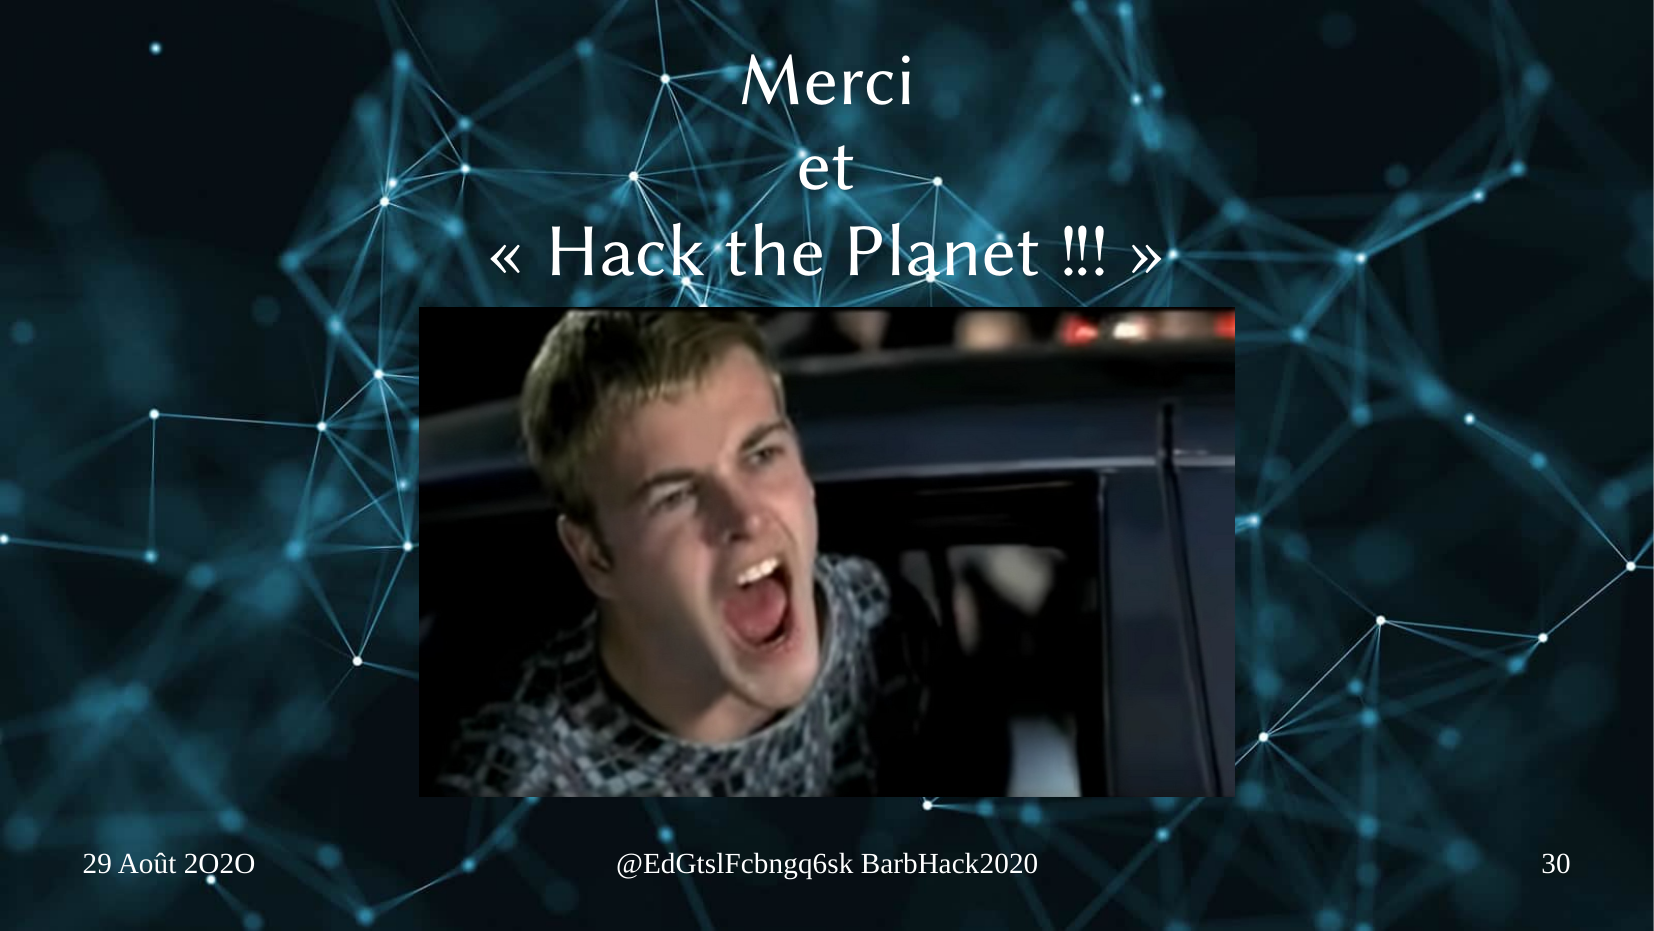

# Merci
et
« Hack the Planet !!! »
29 Août 2O2O
@EdGtslFcbngq6sk BarbHack2020
30